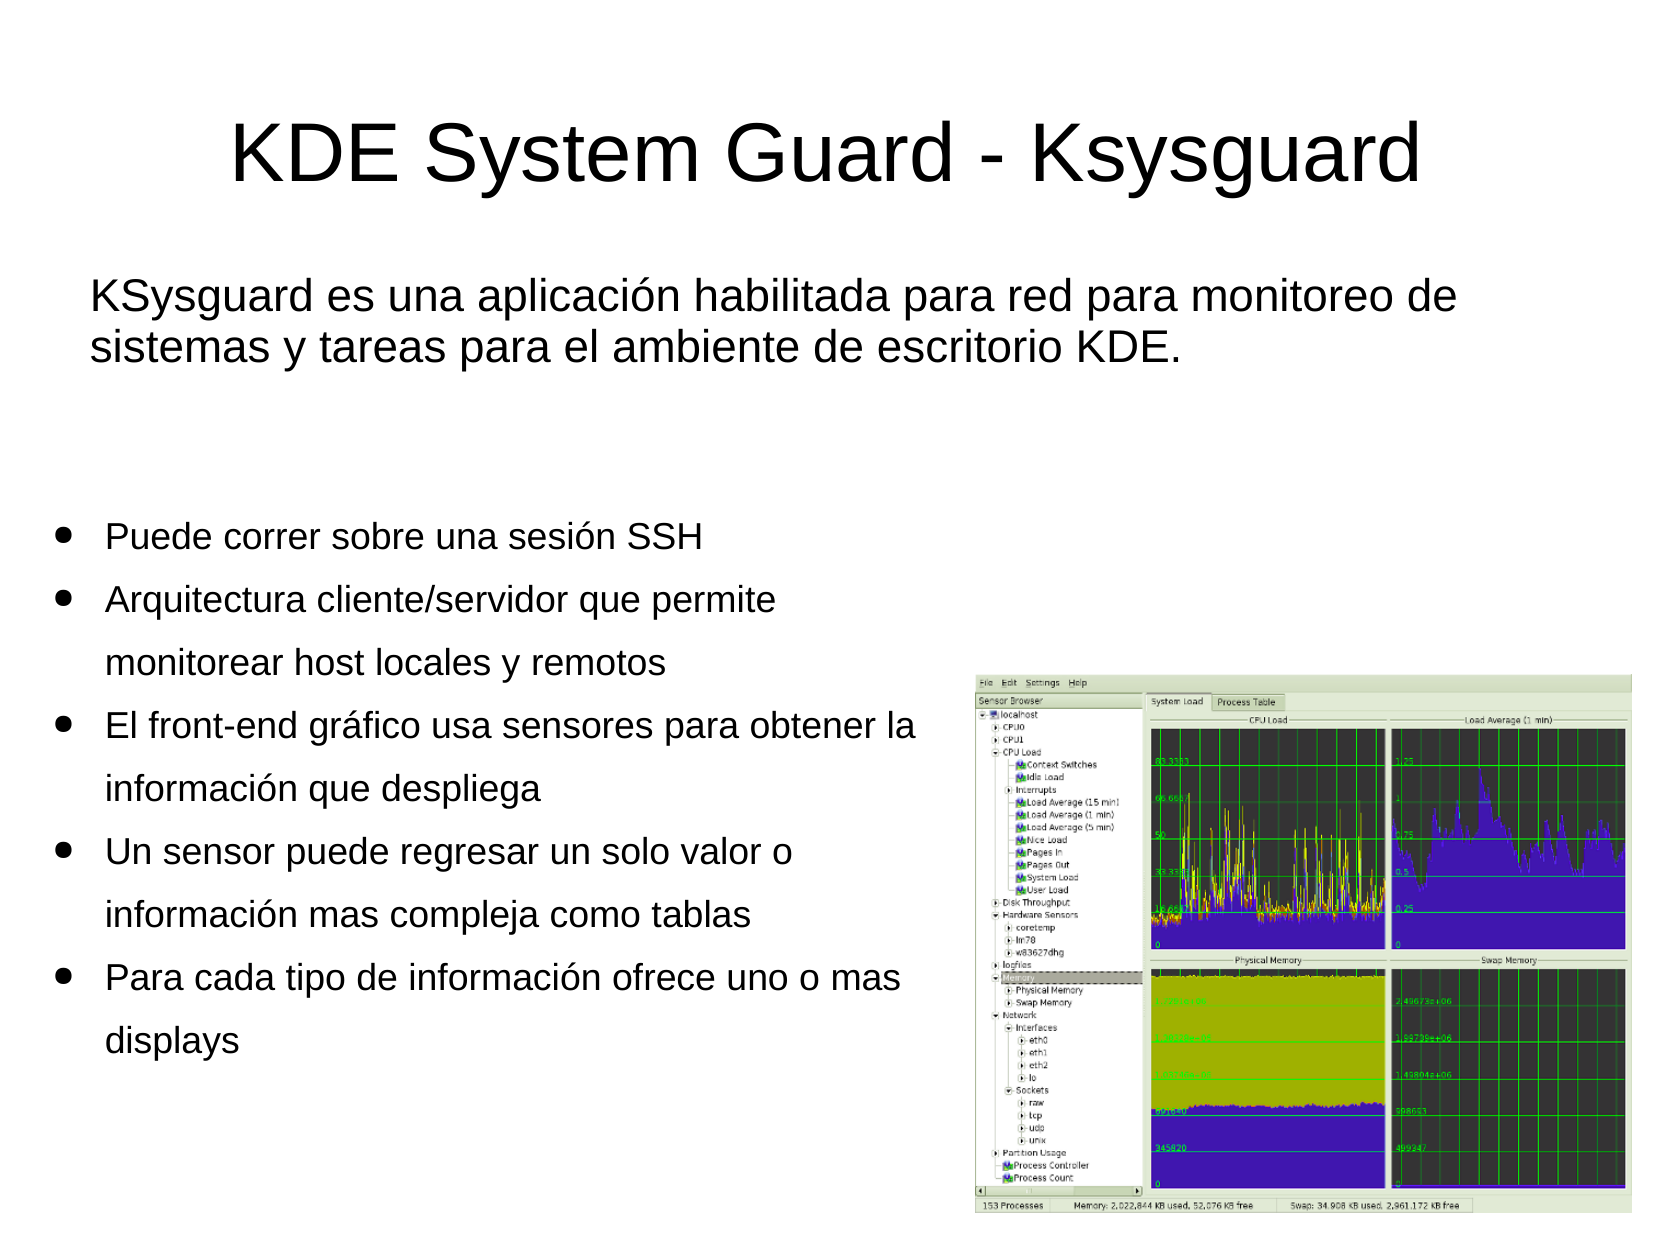

# KDE System Guard - Ksysguard
KSysguard es una aplicación habilitada para red para monitoreo de sistemas y tareas para el ambiente de escritorio KDE.
Puede correr sobre una sesión SSH
Arquitectura cliente/servidor que permite monitorear host locales y remotos
El front-end gráfico usa sensores para obtener la información que despliega
Un sensor puede regresar un solo valor o información mas compleja como tablas
Para cada tipo de información ofrece uno o mas displays